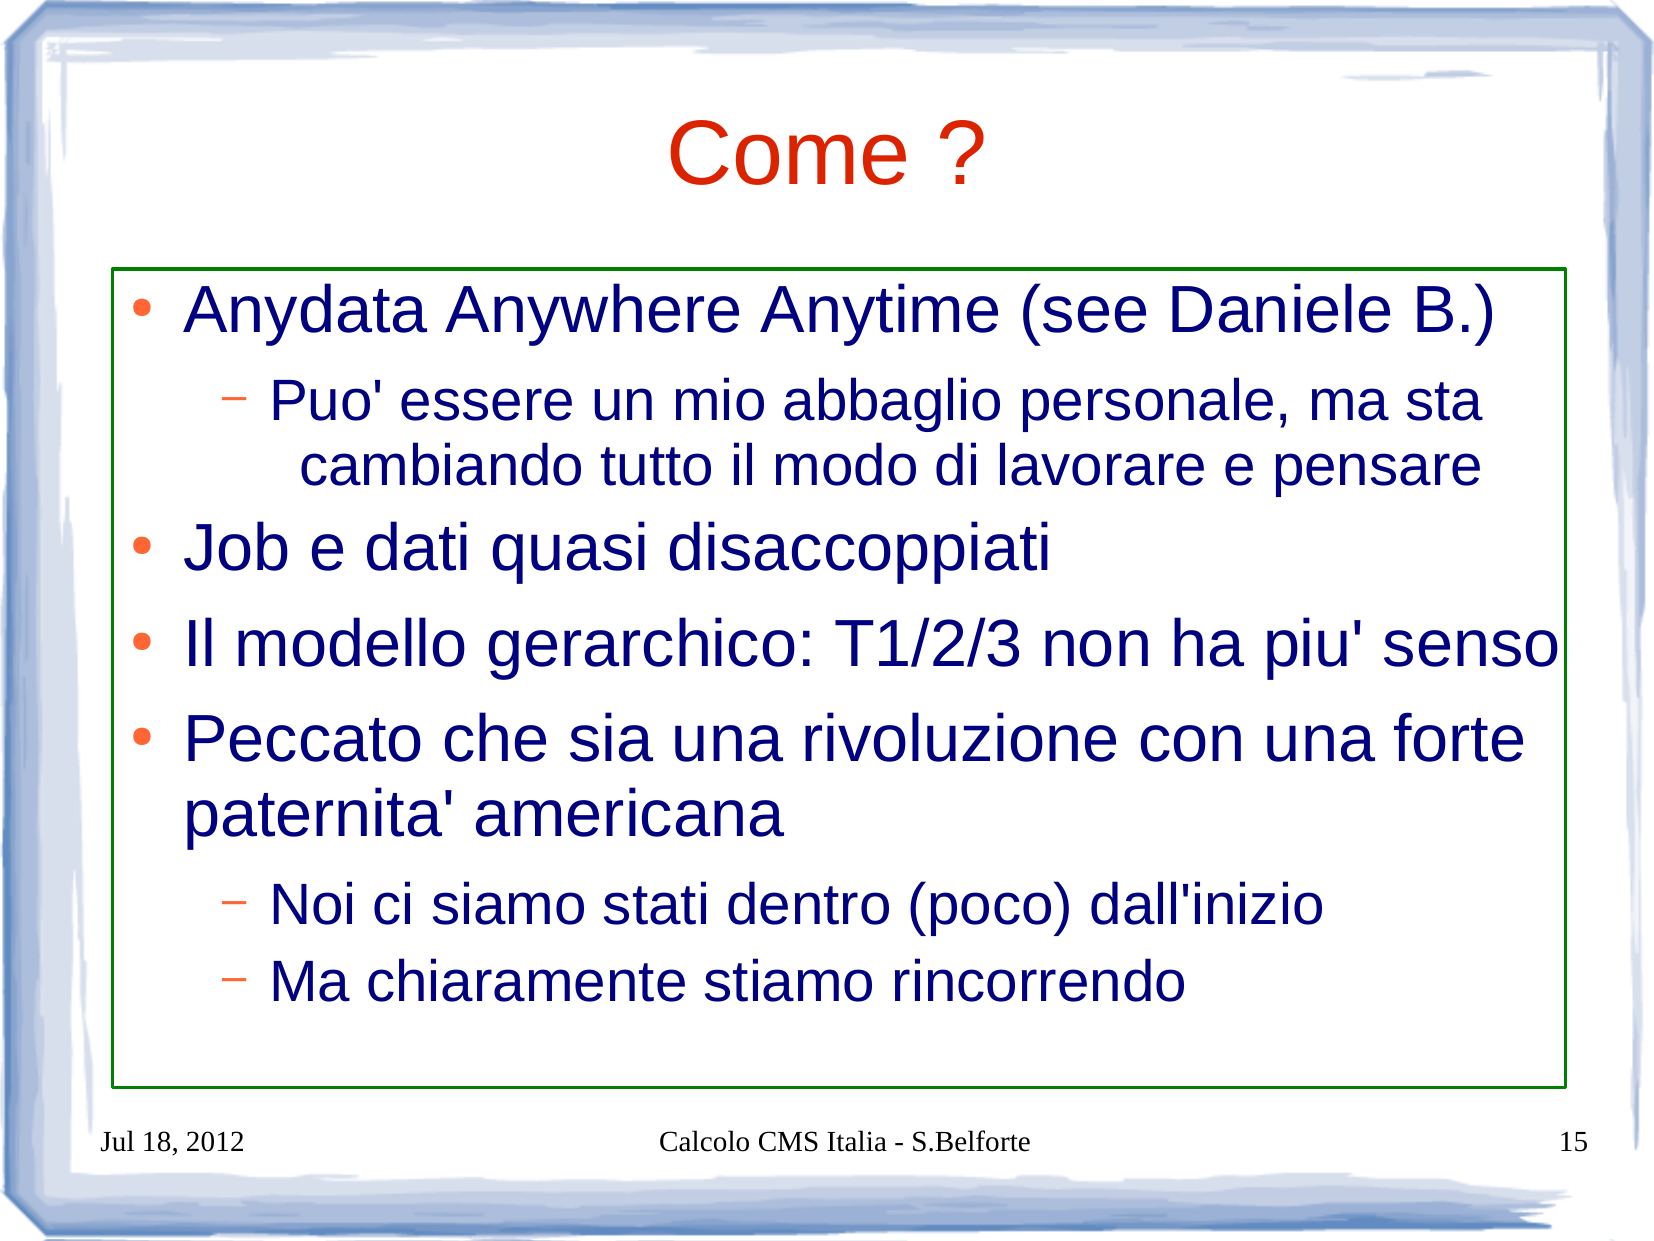

# Come ?
Anydata Anywhere Anytime (see Daniele B.)
Puo' essere un mio abbaglio personale, ma sta cambiando tutto il modo di lavorare e pensare
Job e dati quasi disaccoppiati
Il modello gerarchico: T1/2/3 non ha piu' senso
Peccato che sia una rivoluzione con una forte paternita' americana
Noi ci siamo stati dentro (poco) dall'inizio
Ma chiaramente stiamo rincorrendo
Jul 18, 2012
Calcolo CMS Italia - S.Belforte
15